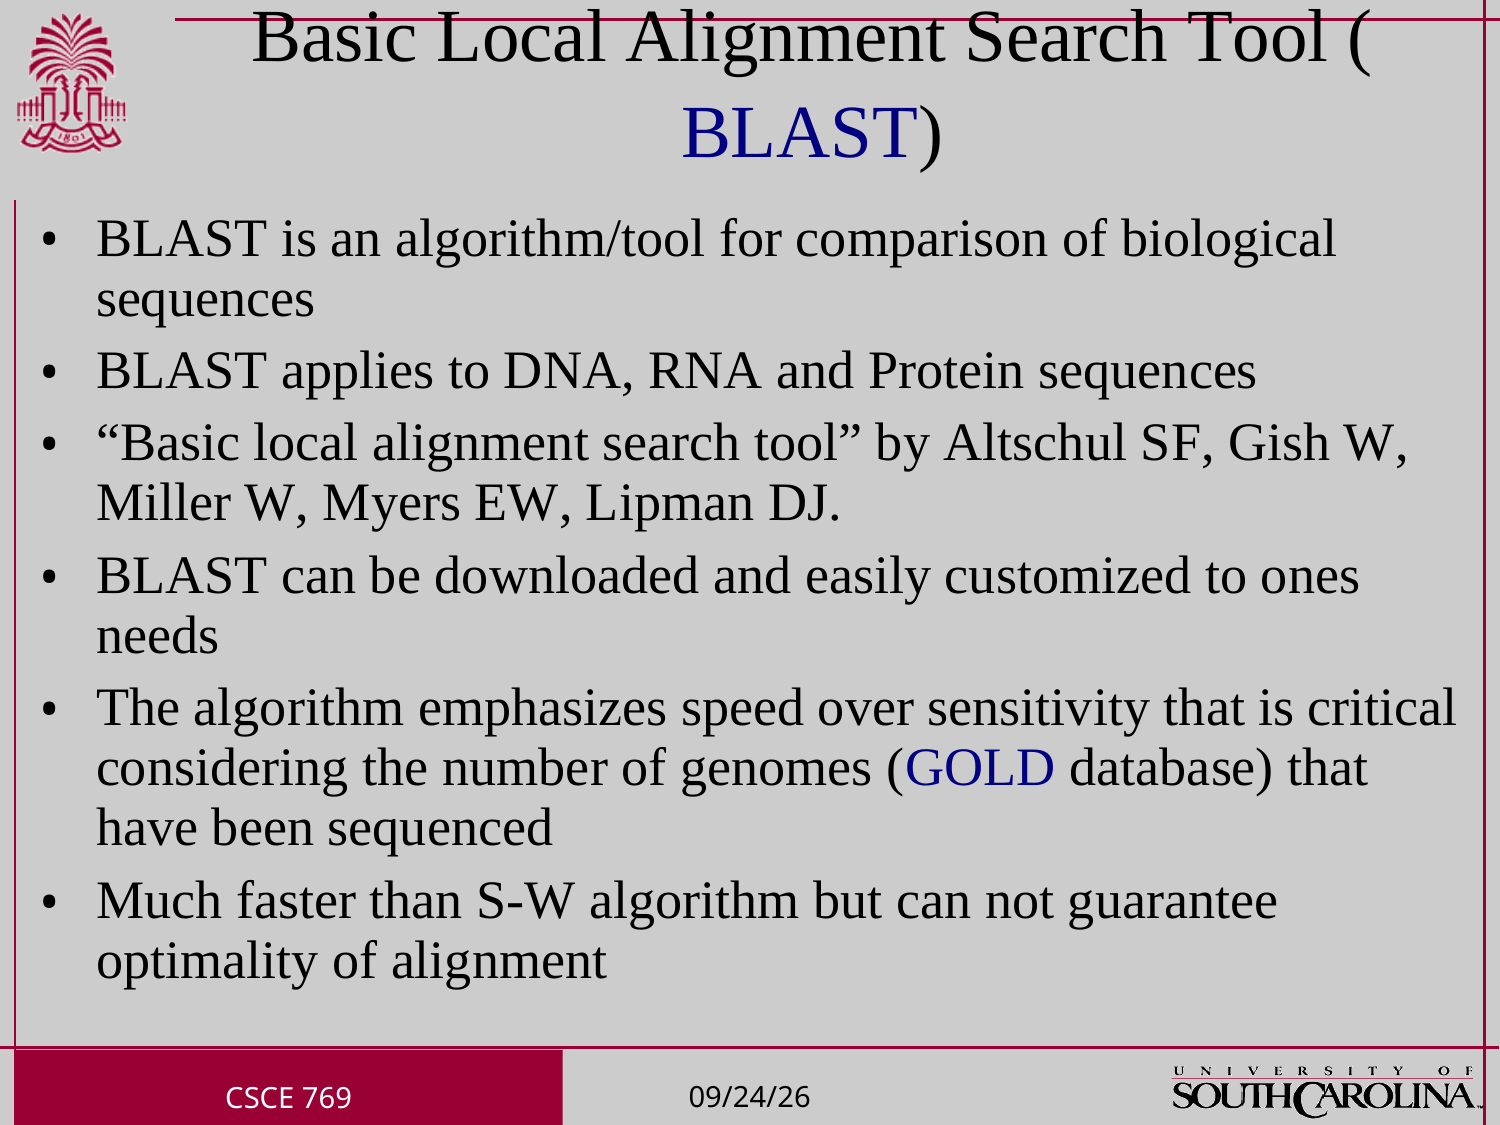

# Basic Local Alignment Search Tool (BLAST)‏
BLAST is an algorithm/tool for comparison of biological sequences
BLAST applies to DNA, RNA and Protein sequences
“Basic local alignment search tool” by Altschul SF, Gish W, Miller W, Myers EW, Lipman DJ.
BLAST can be downloaded and easily customized to ones needs
The algorithm emphasizes speed over sensitivity that is critical considering the number of genomes (GOLD database) that have been sequenced
Much faster than S-W algorithm but can not guarantee optimality of alignment